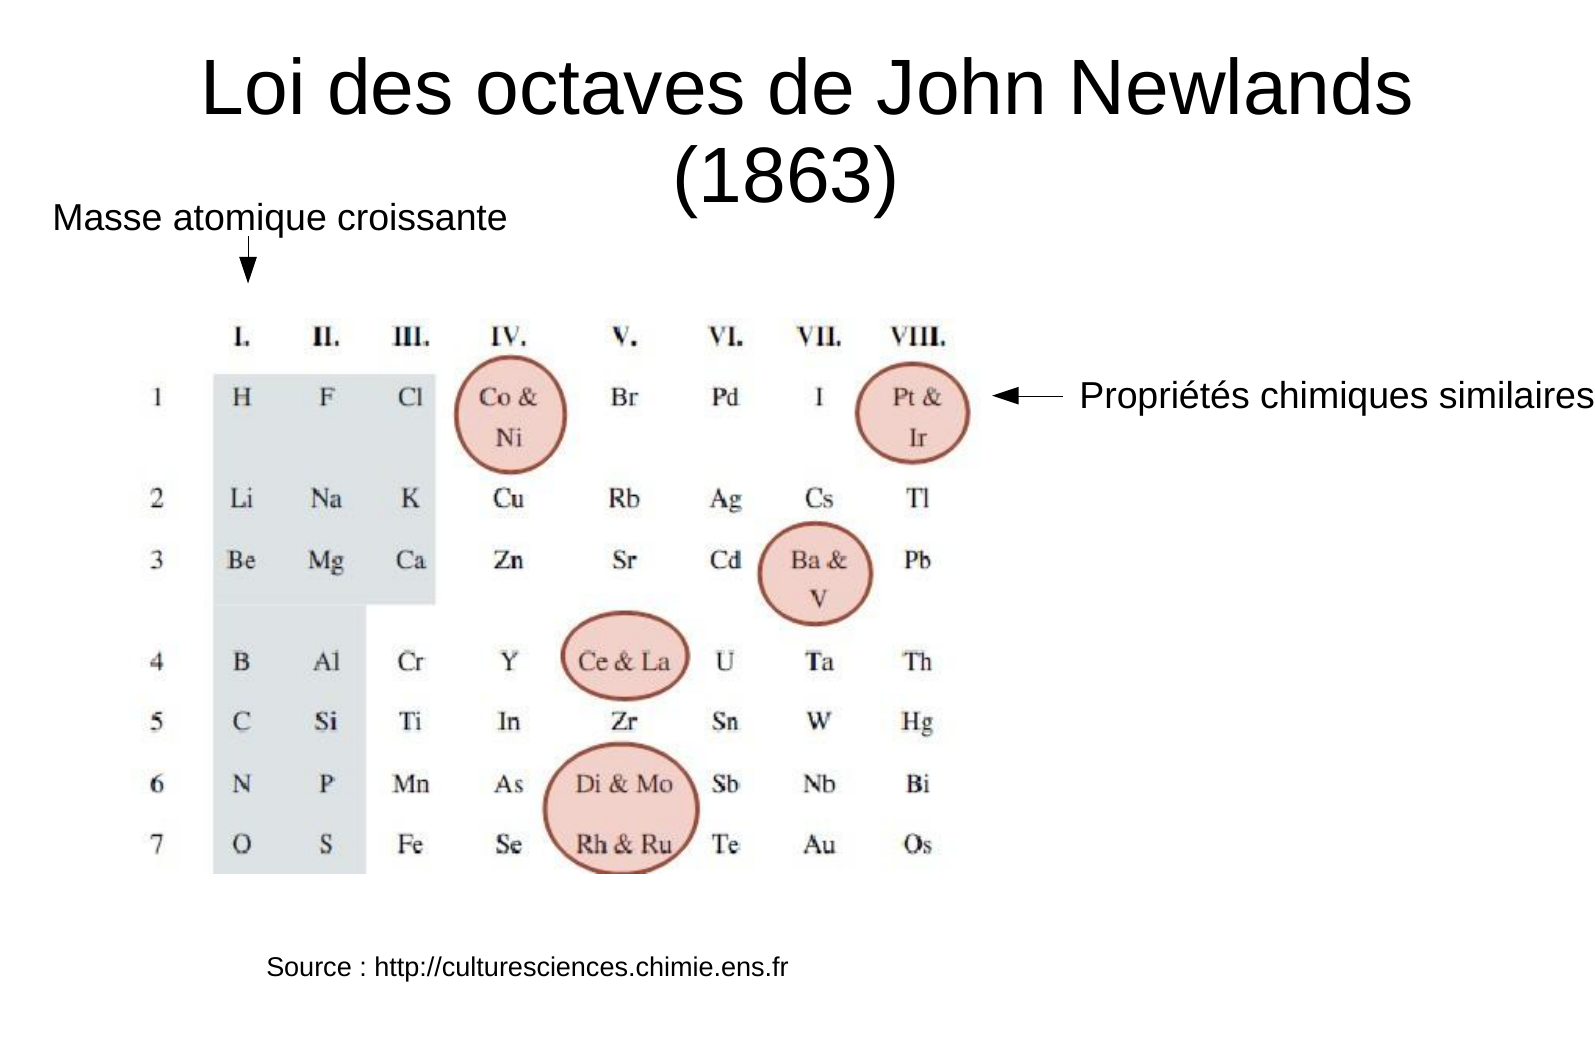

# Loi des octaves de John Newlands (1863)
Masse atomique croissante
Propriétés chimiques similaires
Source : http://culturesciences.chimie.ens.fr